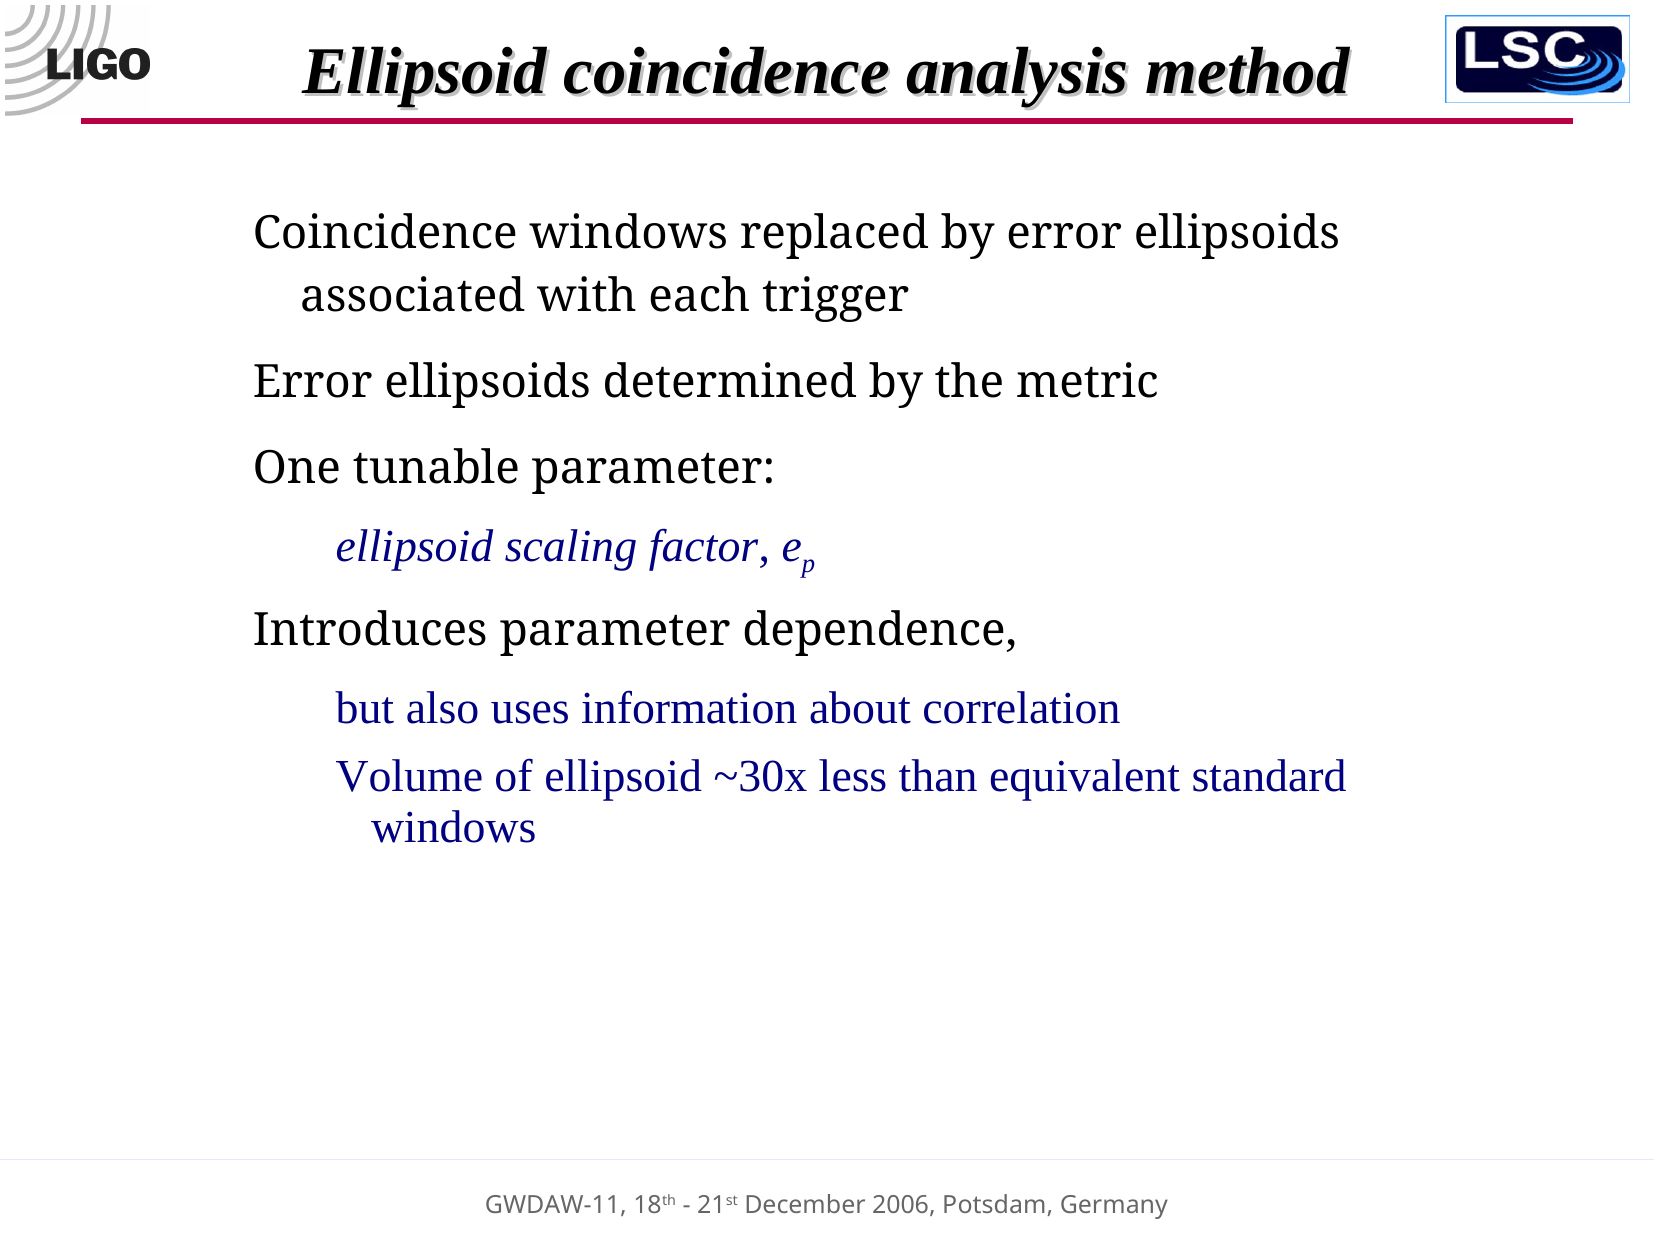

# Ellipsoid coincidence analysis method
Coincidence windows replaced by error ellipsoids associated with each trigger
Error ellipsoids determined by the metric
One tunable parameter:
ellipsoid scaling factor, ep
Introduces parameter dependence,
but also uses information about correlation
Volume of ellipsoid ~30x less than equivalent standard windows